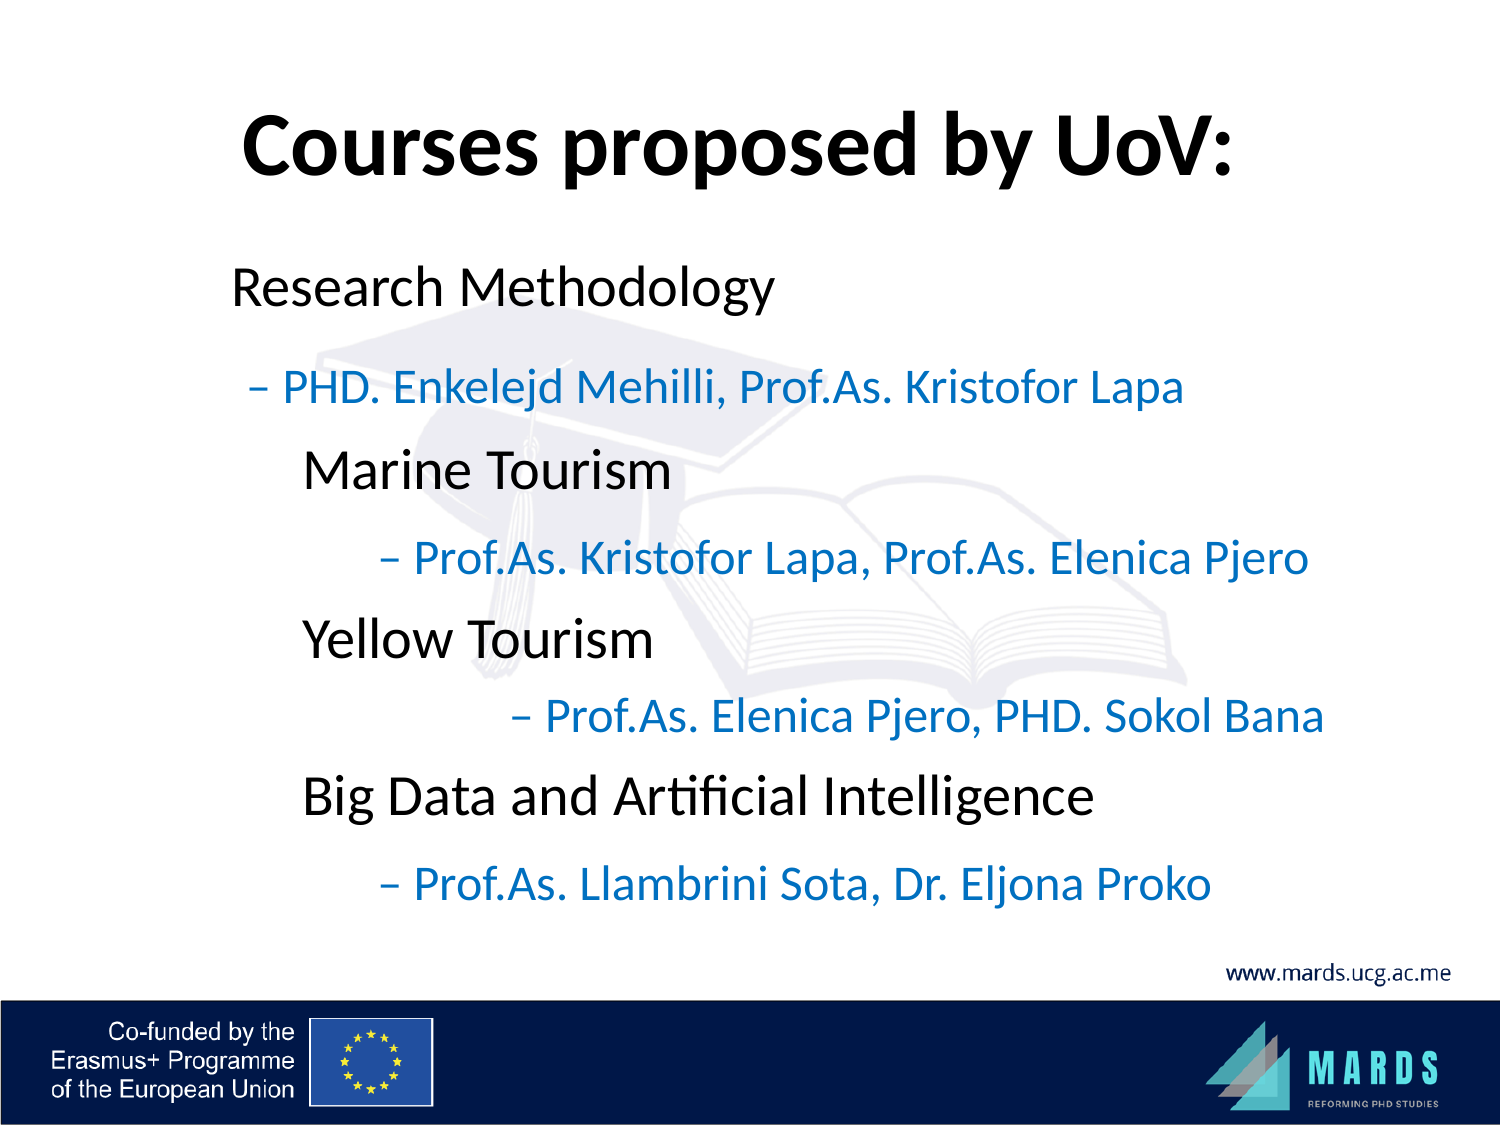

# Courses proposed by UoV:
  Research Methodology
	– PHD. Enkelejd Mehilli, Prof.As. Kristofor Lapa
Marine Tourism
	– Prof.As. Kristofor Lapa, Prof.As. Elenica Pjero
Yellow Tourism
	– Prof.As. Elenica Pjero, PHD. Sokol Bana
Big Data and Artificial Intelligence
	– Prof.As. Llambrini Sota, Dr. Eljona Proko